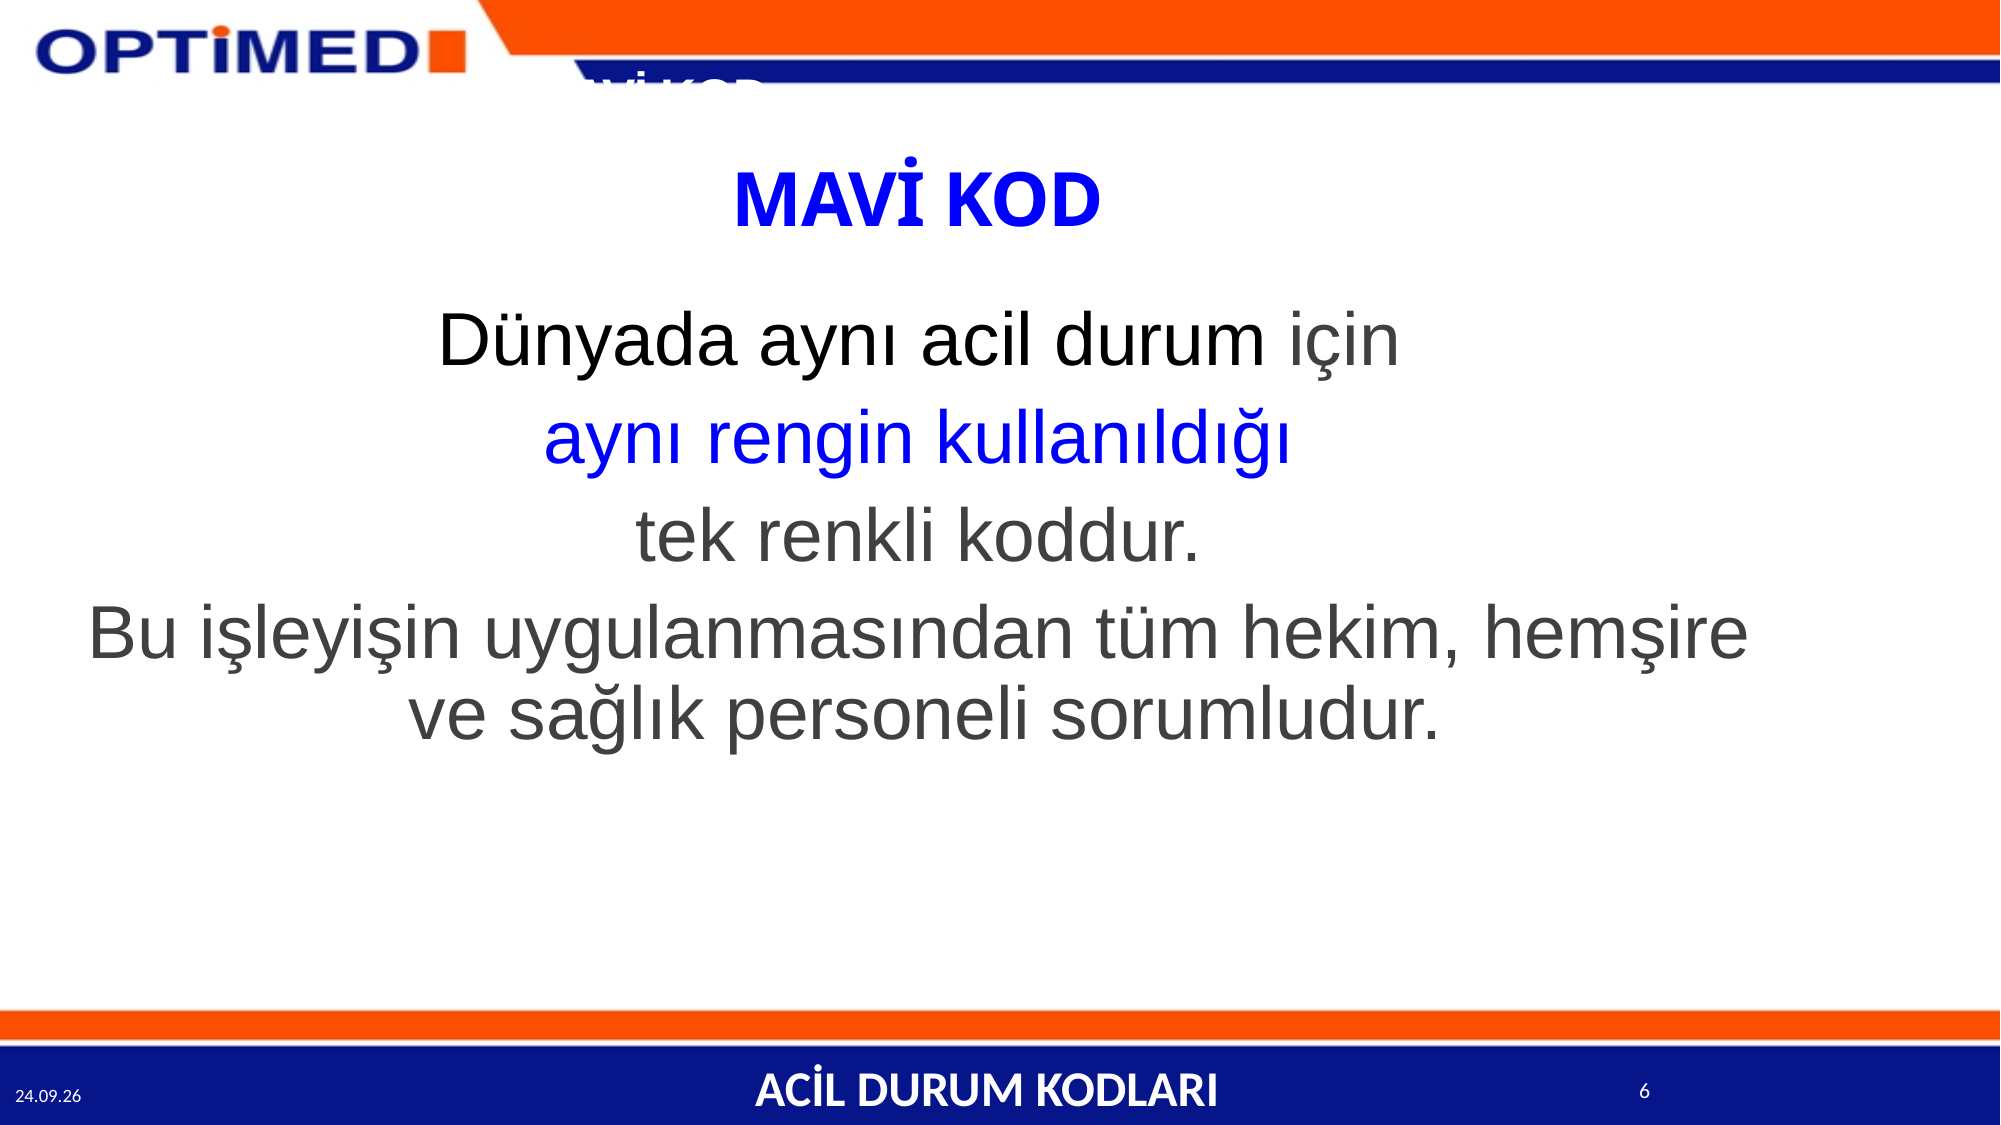

# MAVİ KOD
MAVİ KOD
Dünyada aynı acil durum için
aynı rengin kullanıldığı
tek renkli koddur.
Bu işleyişin uygulanmasından tüm hekim, hemşire ve sağlık personeli sorumludur.
ACİL DURUM KODLARI